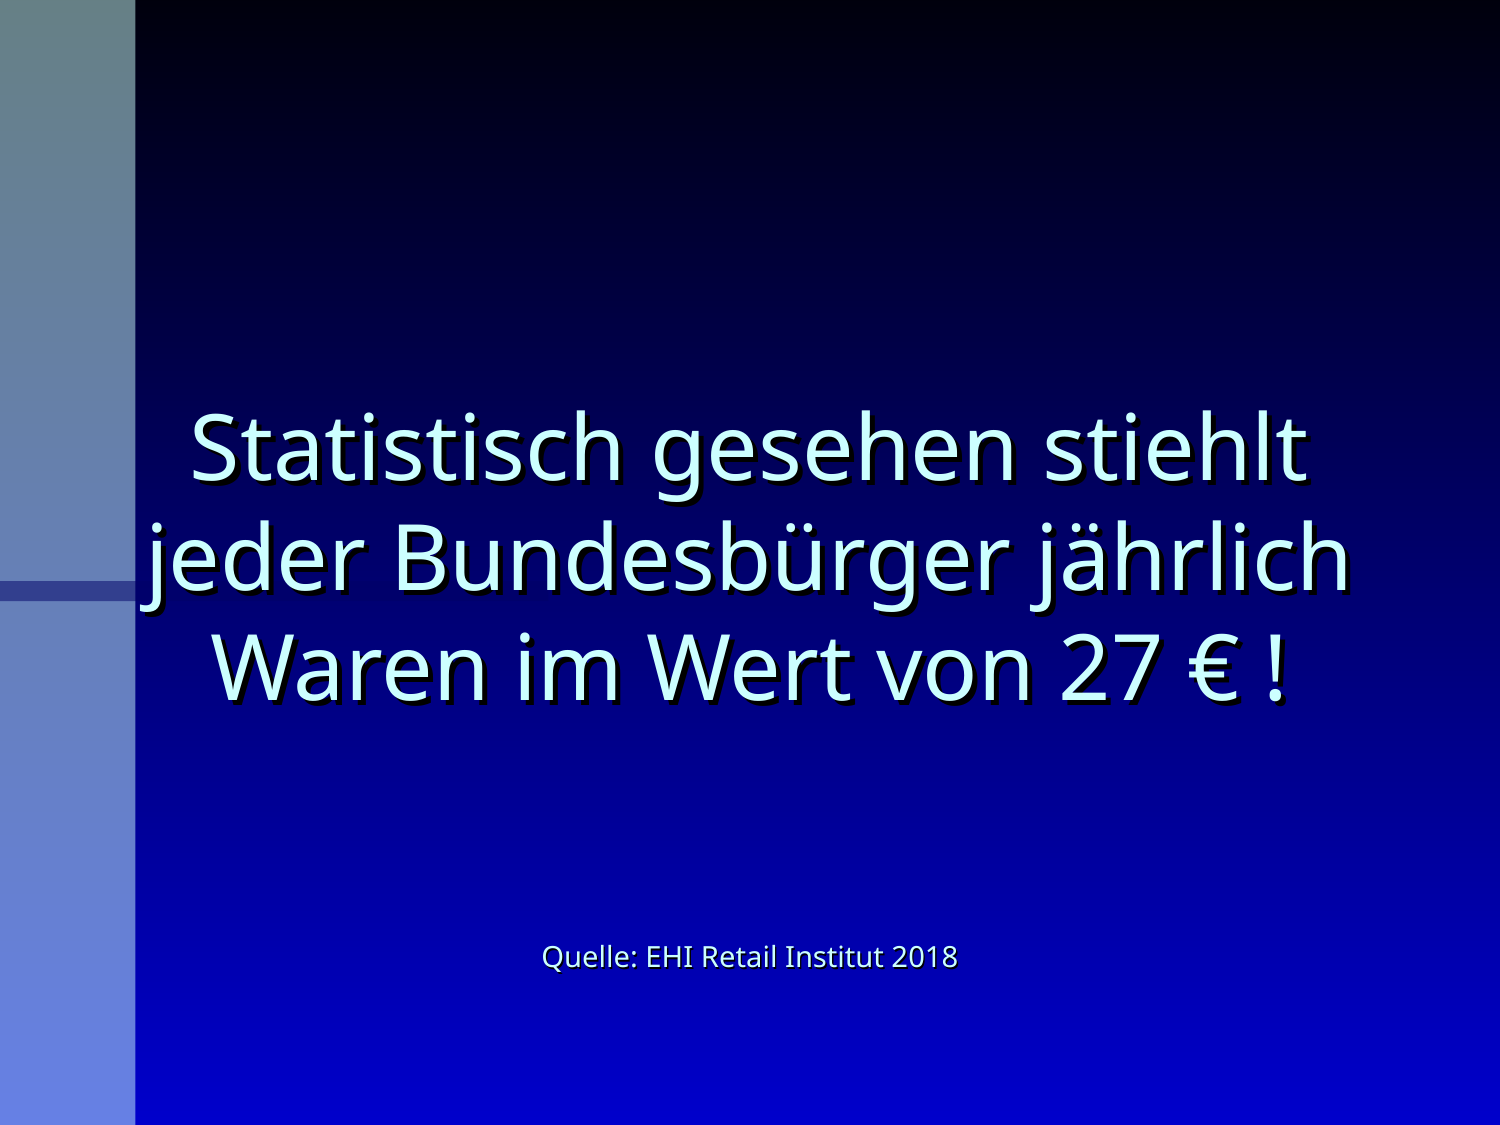

# Statistisch gesehen stiehlt jeder Bundesbürger jährlich Waren im Wert von 27 € ! Quelle: EHI Retail Institut 2018